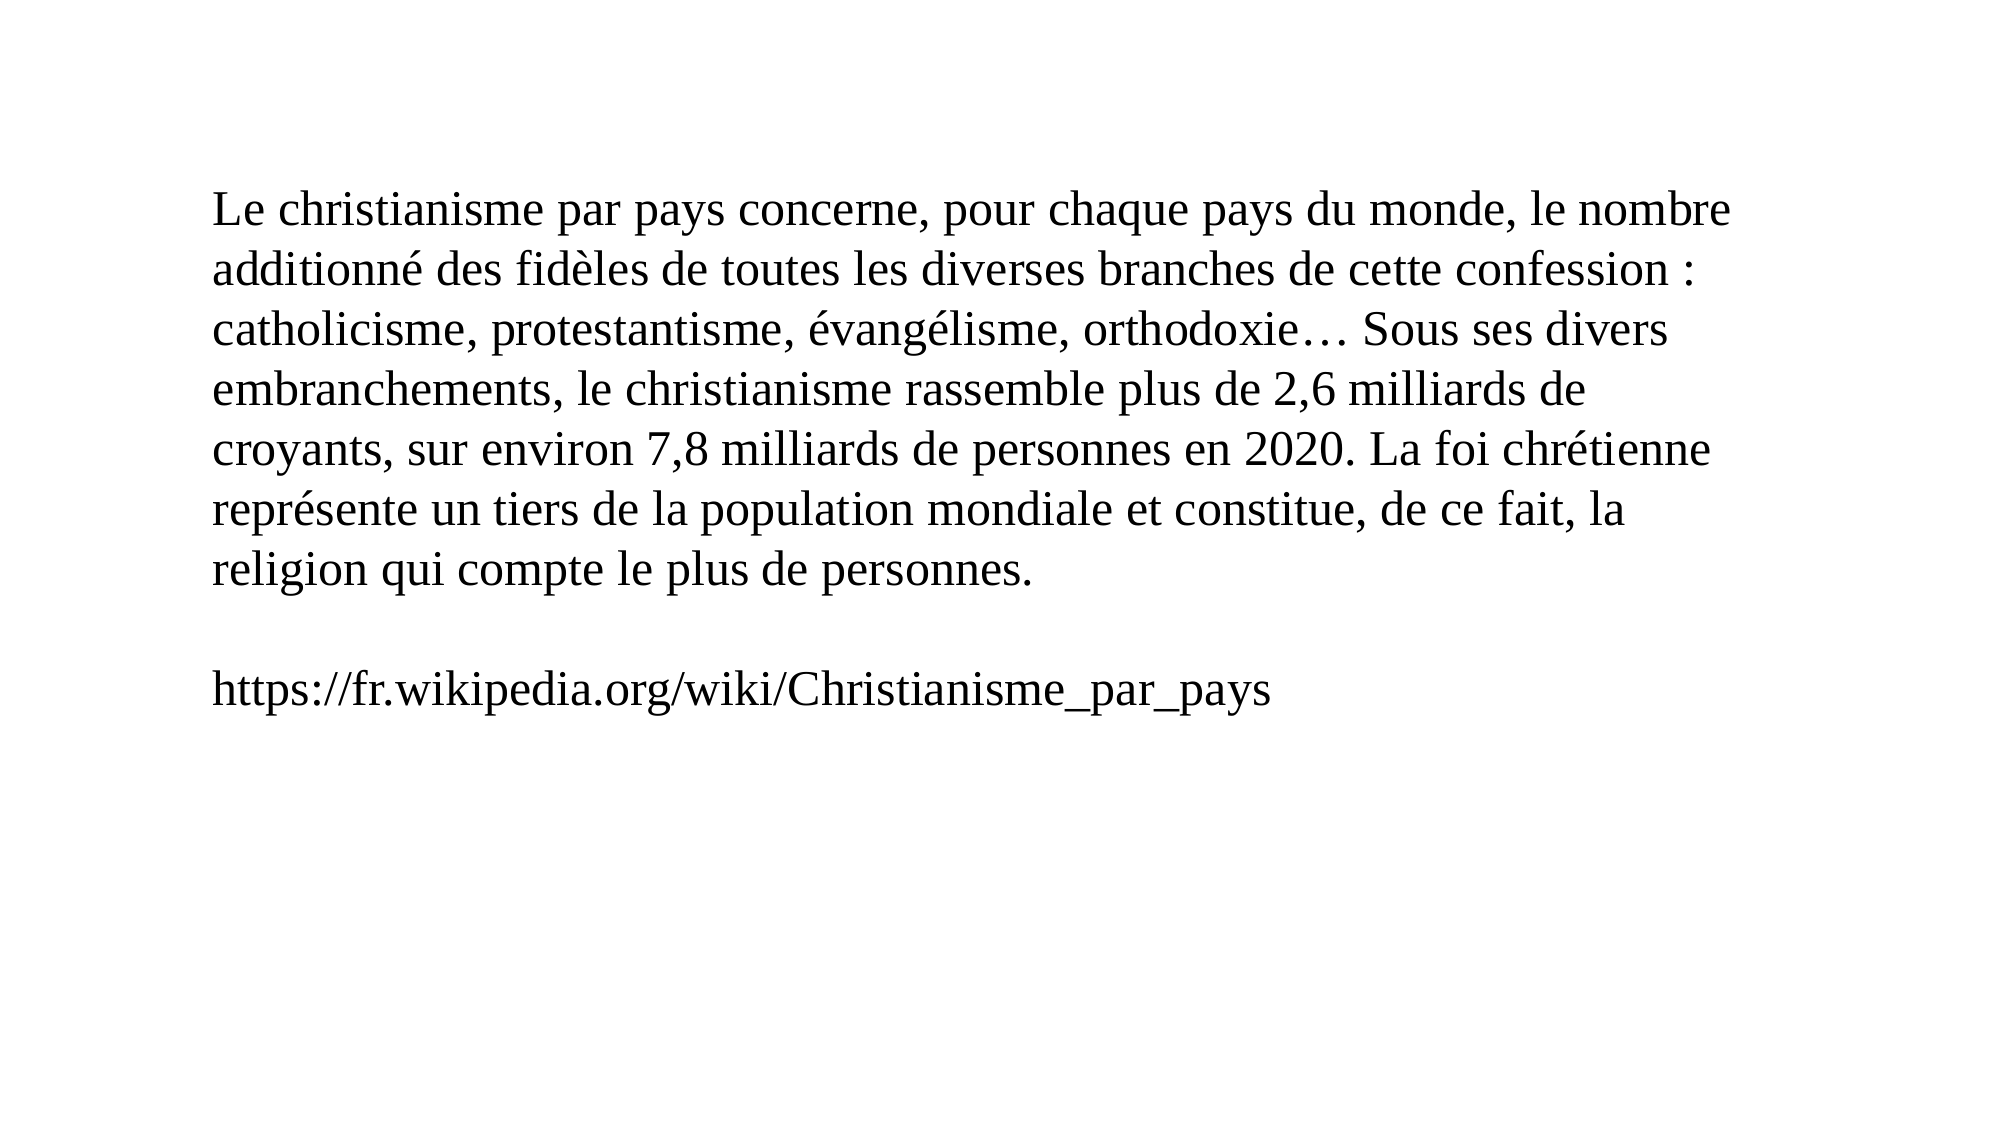

Le christianisme par pays concerne, pour chaque pays du monde, le nombre additionné des fidèles de toutes les diverses branches de cette confession : catholicisme, protestantisme, évangélisme, orthodoxie… Sous ses divers embranchements, le christianisme rassemble plus de 2,6 milliards de croyants, sur environ 7,8 milliards de personnes en 2020. La foi chrétienne représente un tiers de la population mondiale et constitue, de ce fait, la religion qui compte le plus de personnes.
https://fr.wikipedia.org/wiki/Christianisme_par_pays